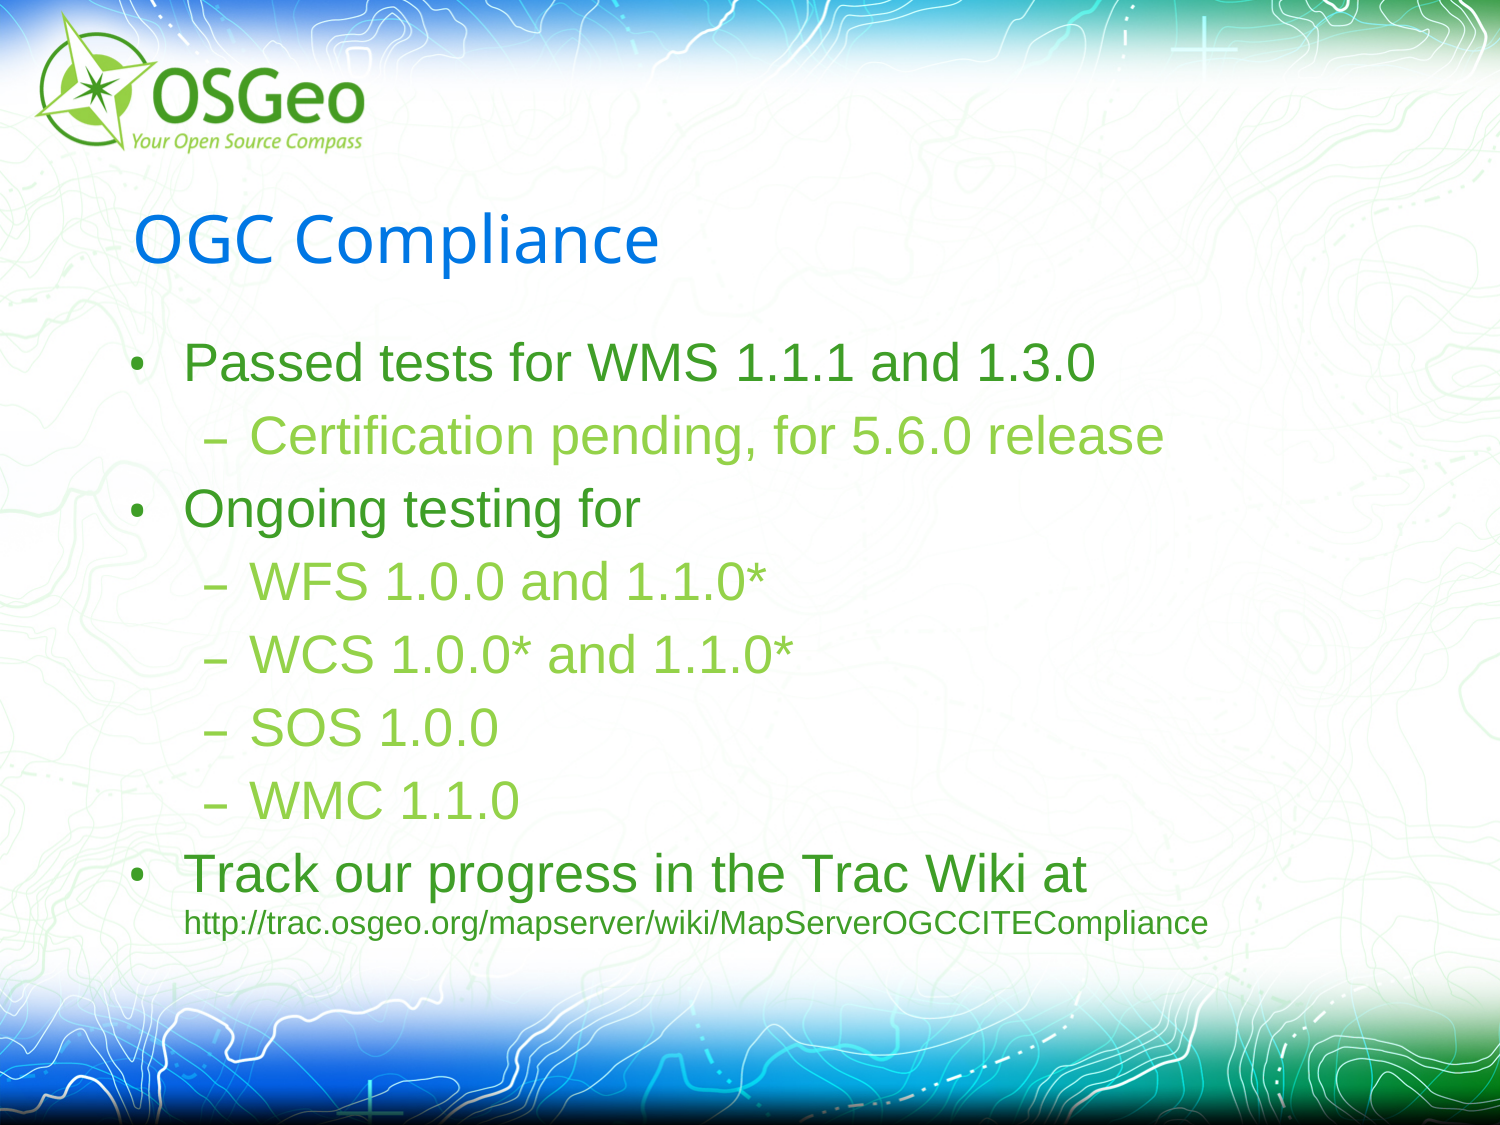

# OGC Compliance
Passed tests for WMS 1.1.1 and 1.3.0
Certification pending, for 5.6.0 release
Ongoing testing for
WFS 1.0.0 and 1.1.0*
WCS 1.0.0* and 1.1.0*
SOS 1.0.0
WMC 1.1.0
Track our progress in the Trac Wiki at http://trac.osgeo.org/mapserver/wiki/MapServerOGCCITECompliance